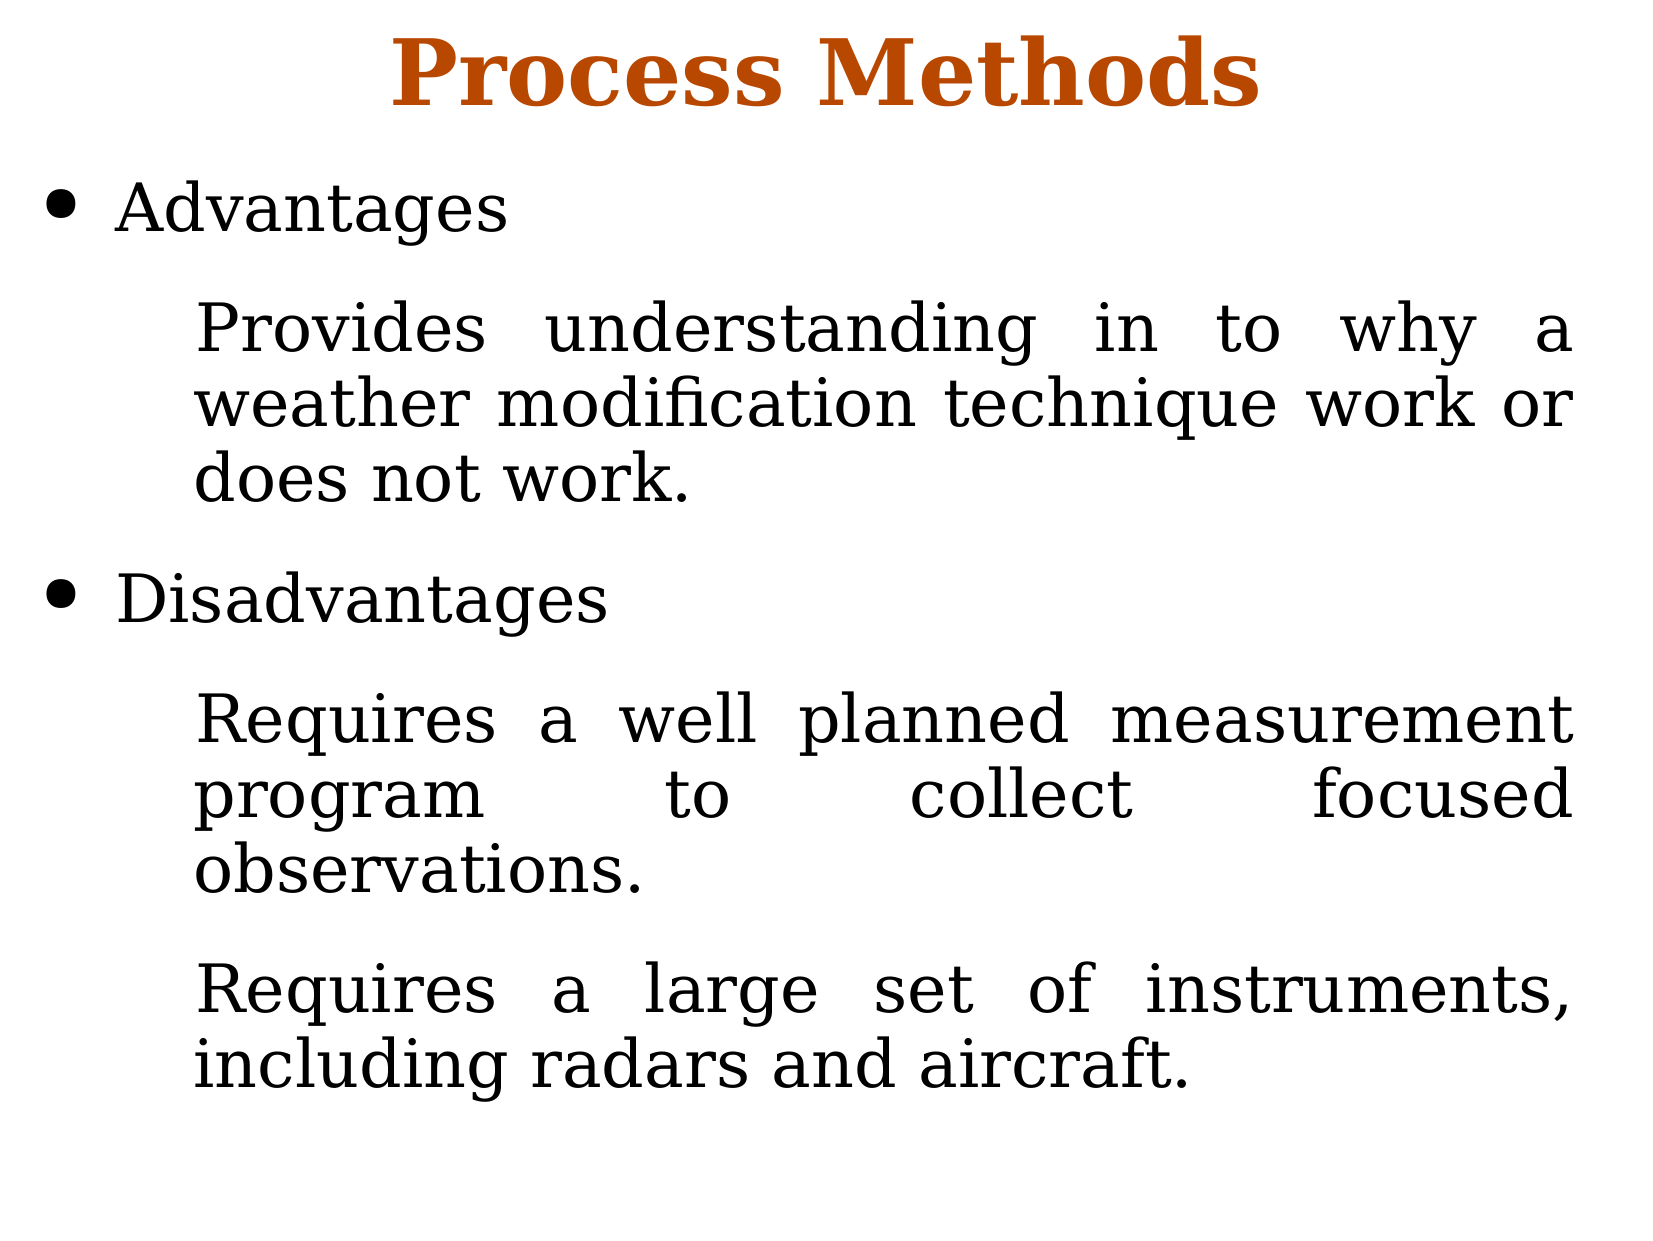

Process Methods
Advantages
Provides understanding in to why a weather modification technique work or does not work.
Disadvantages
Requires a well planned measurement program to collect focused observations.
Requires a large set of instruments, including radars and aircraft.